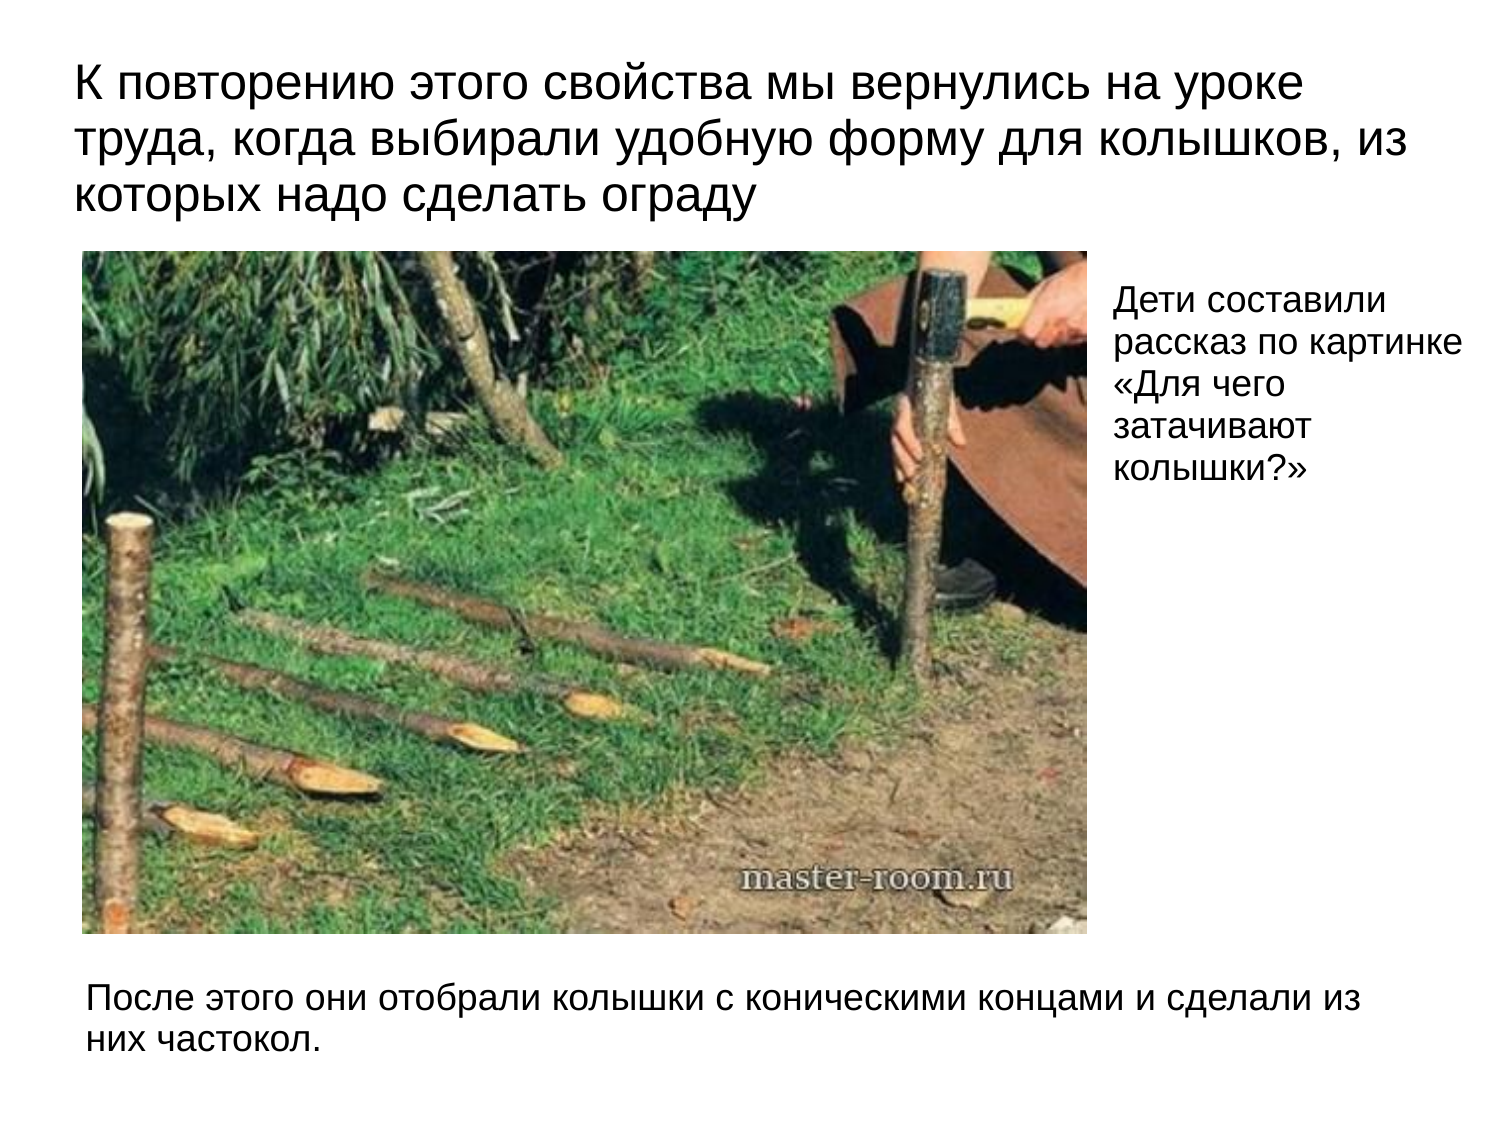

К повторению этого свойства мы вернулись на уроке труда, когда выбирали удобную форму для колышков, из которых надо сделать ограду
Дети составили рассказ по картинке «Для чего затачивают колышки?»
После этого они отобрали колышки с коническими концами и сделали из них частокол.